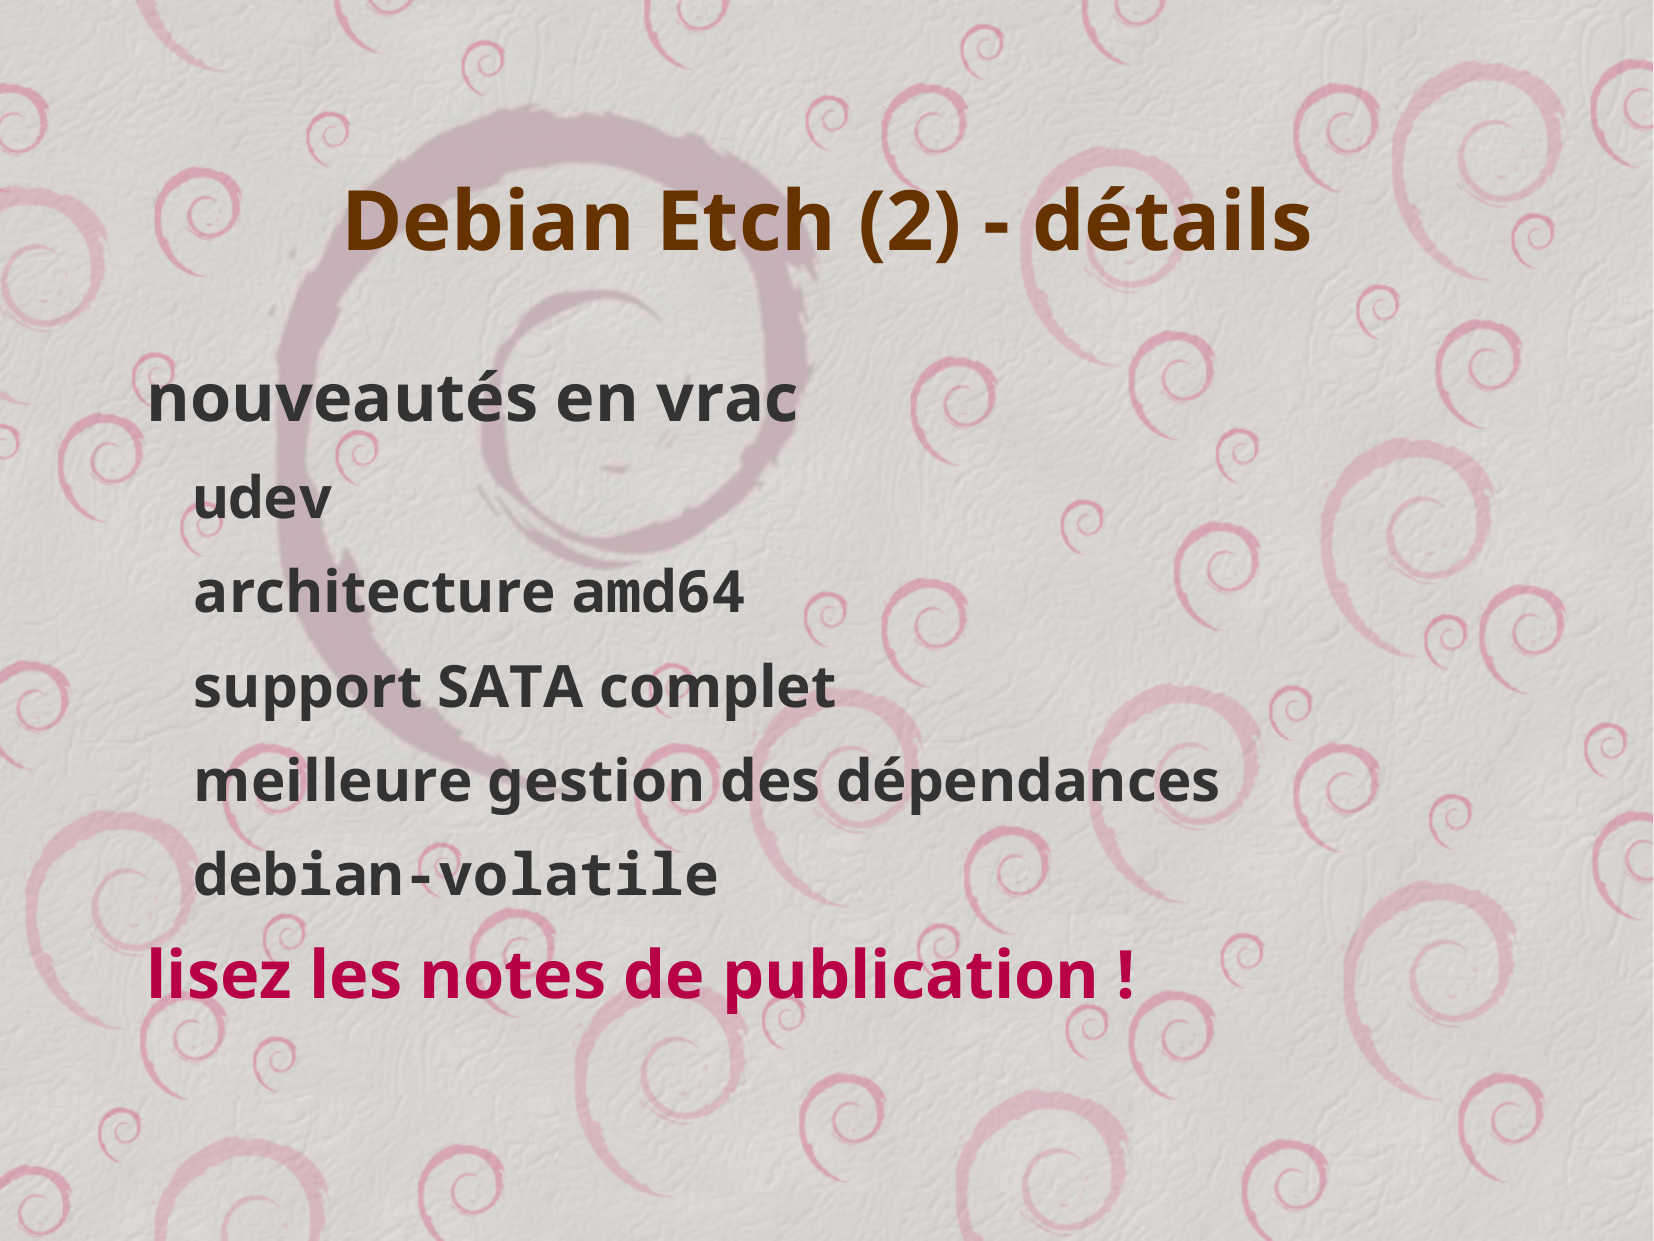

# Debian Etch (2) - détails
nouveautés en vrac
udev
architecture amd64
support SATA complet
meilleure gestion des dépendances
debian-volatile
lisez les notes de publication !